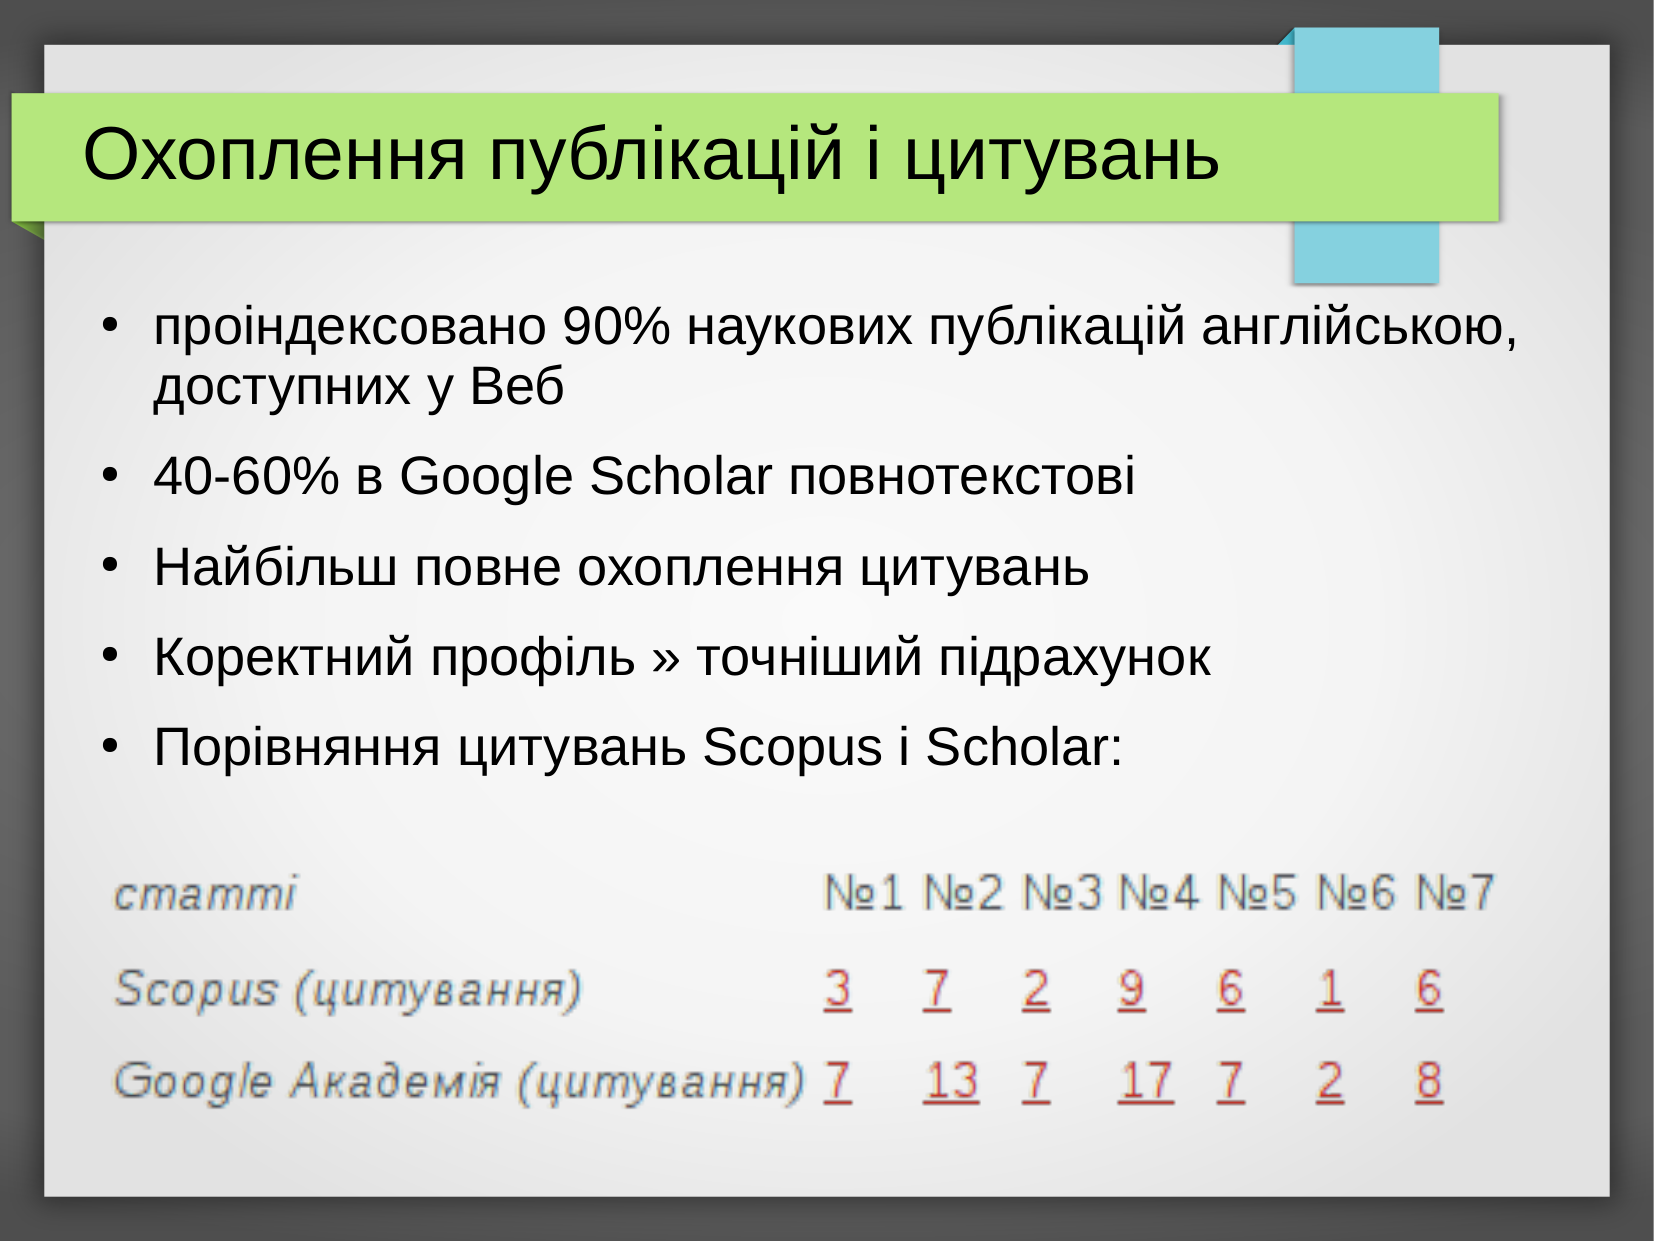

# Охоплення публікацій і цитувань
проіндексовано 90% наукових публікацій англійською, доступних у Веб
40-60% в Google Scholar повнотекстові
Найбільш повне охоплення цитувань
Коректний профіль » точніший підрахунок
Порівняння цитувань Scopus i Scholar: